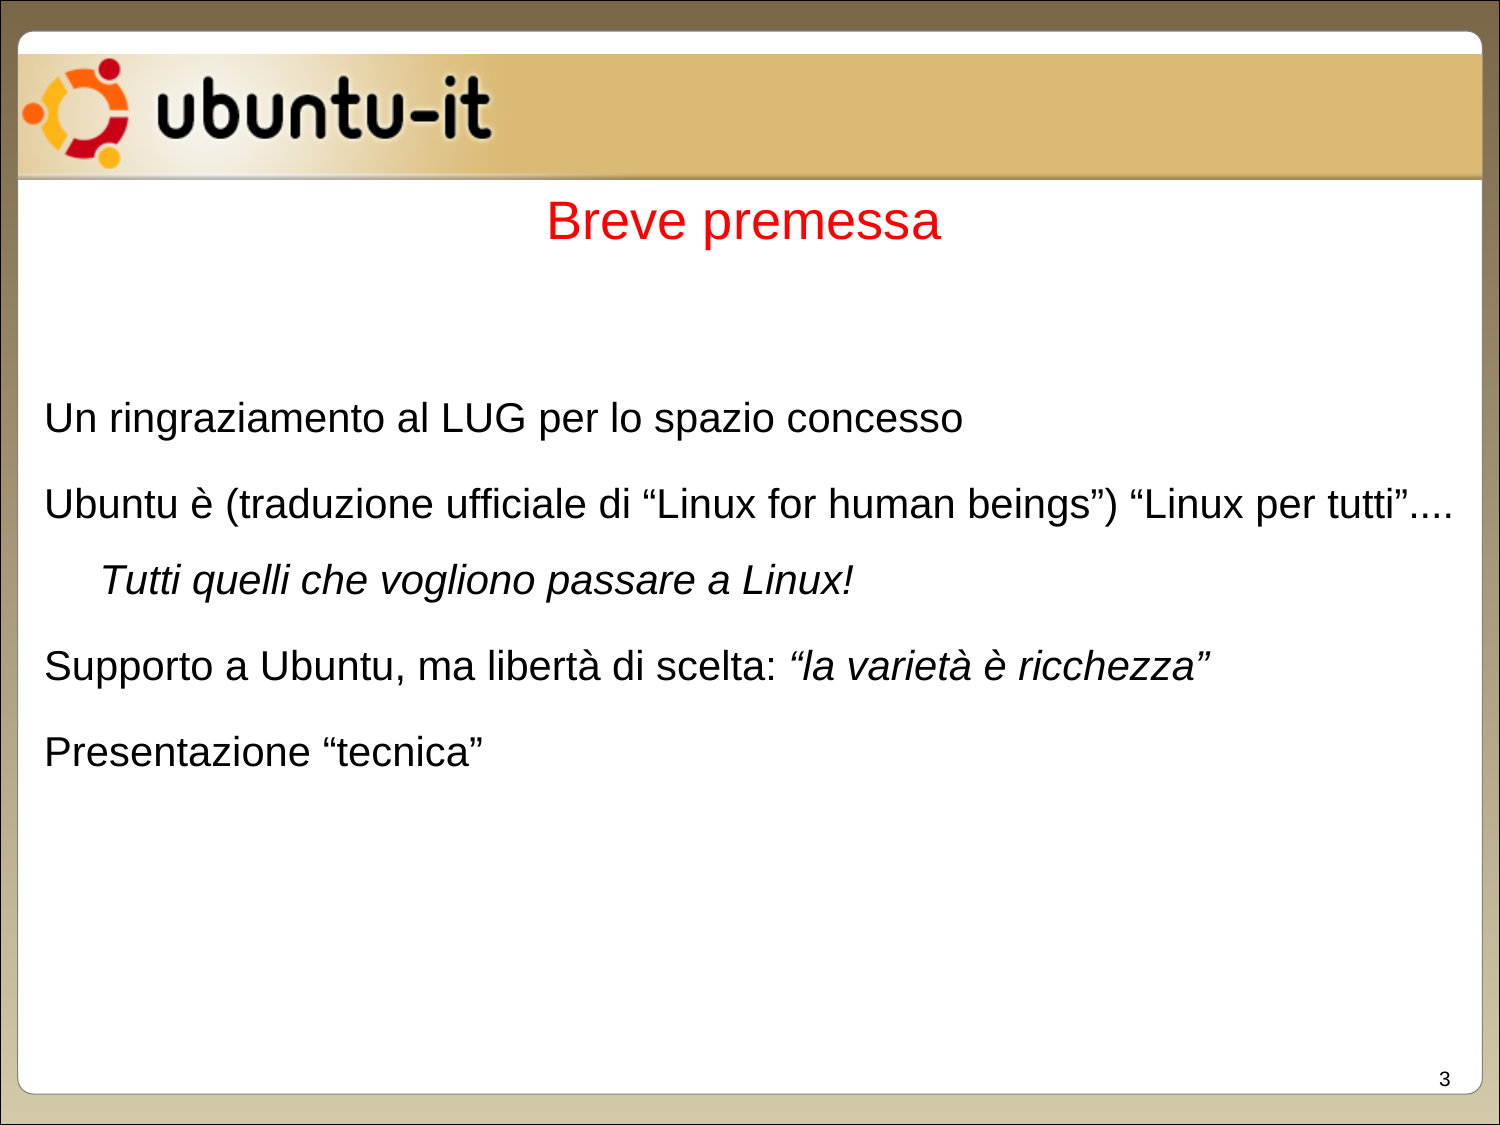

# Breve premessa
Un ringraziamento al LUG per lo spazio concesso
Ubuntu è (traduzione ufficiale di “Linux for human beings”) “Linux per tutti”.... Tutti quelli che vogliono passare a Linux!
Supporto a Ubuntu, ma libertà di scelta: “la varietà è ricchezza”
Presentazione “tecnica”
3